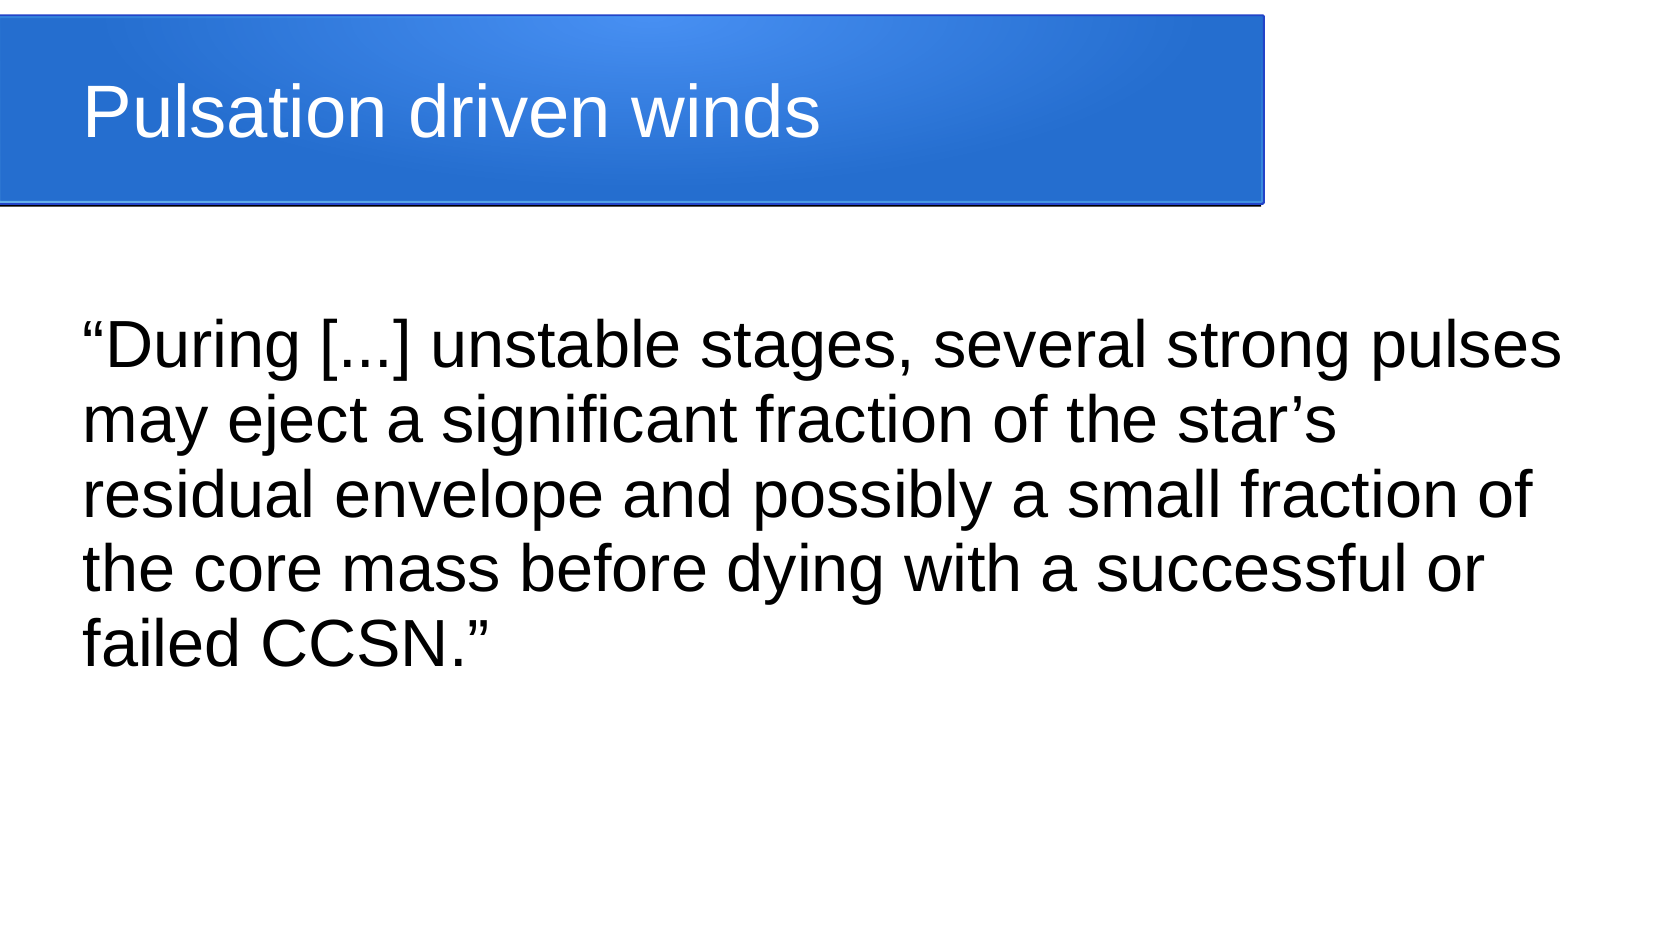

# Pulsation driven winds
“During [...] unstable stages, several strong pulses may eject a significant fraction of the star’s residual envelope and possibly a small fraction of the core mass before dying with a successful or failed CCSN.”